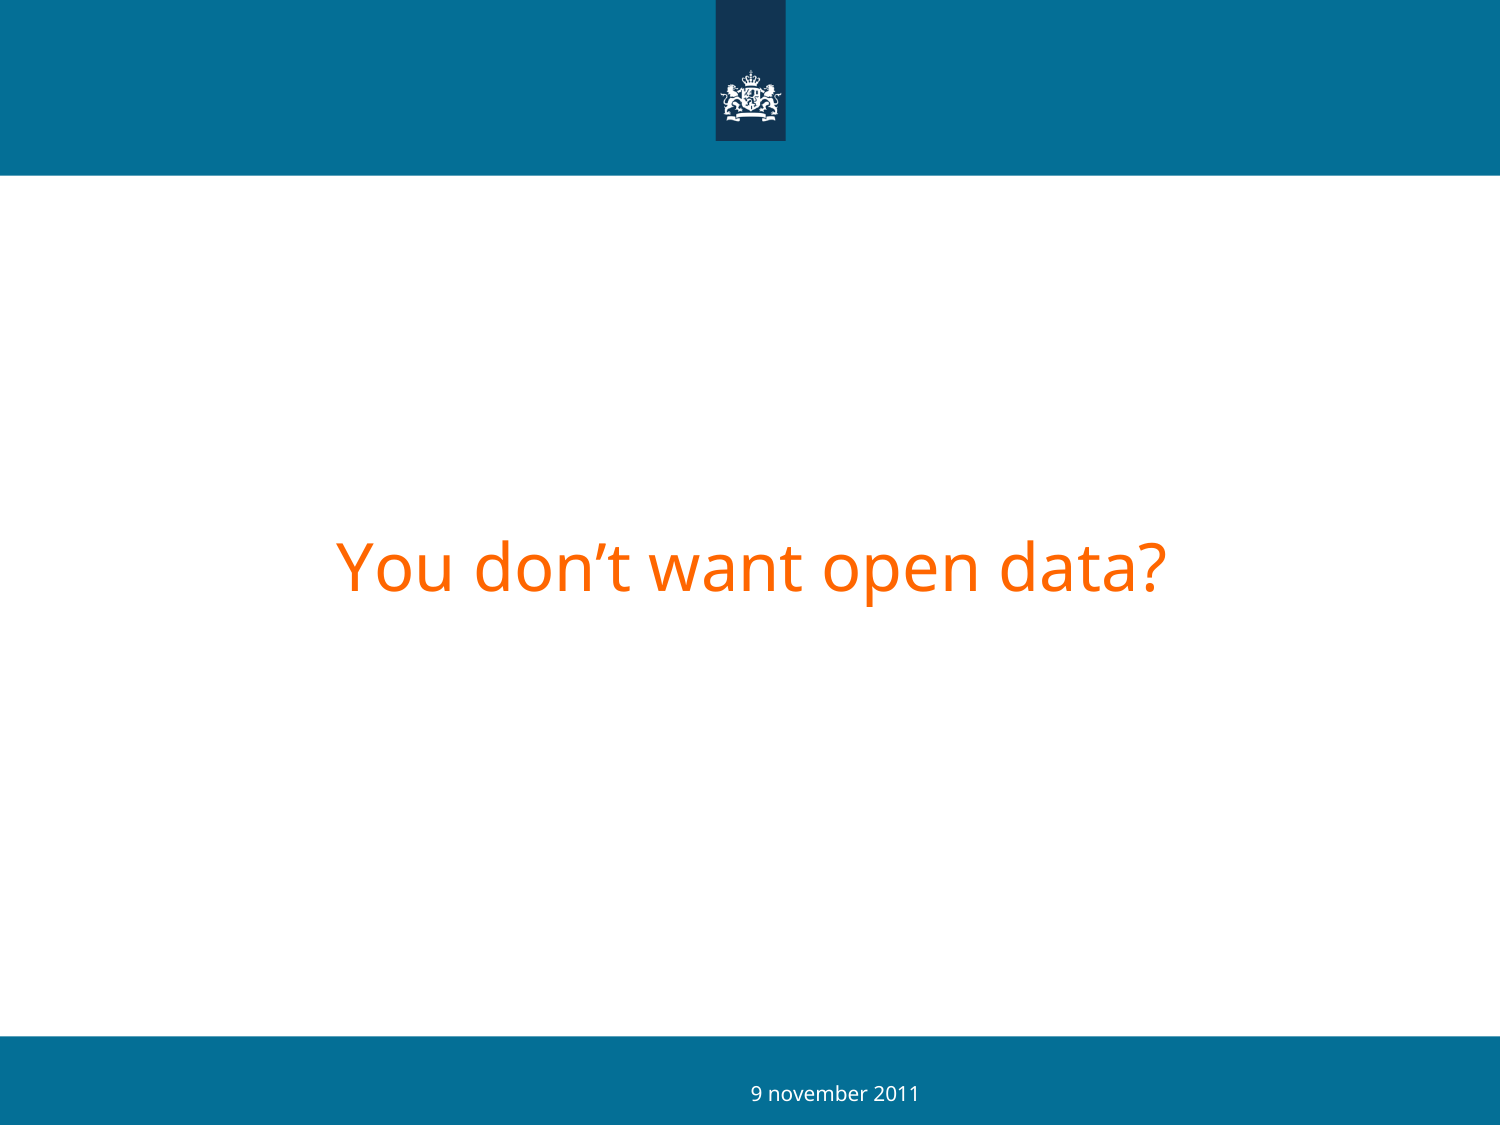

You don’t want open data?
9 november 2011